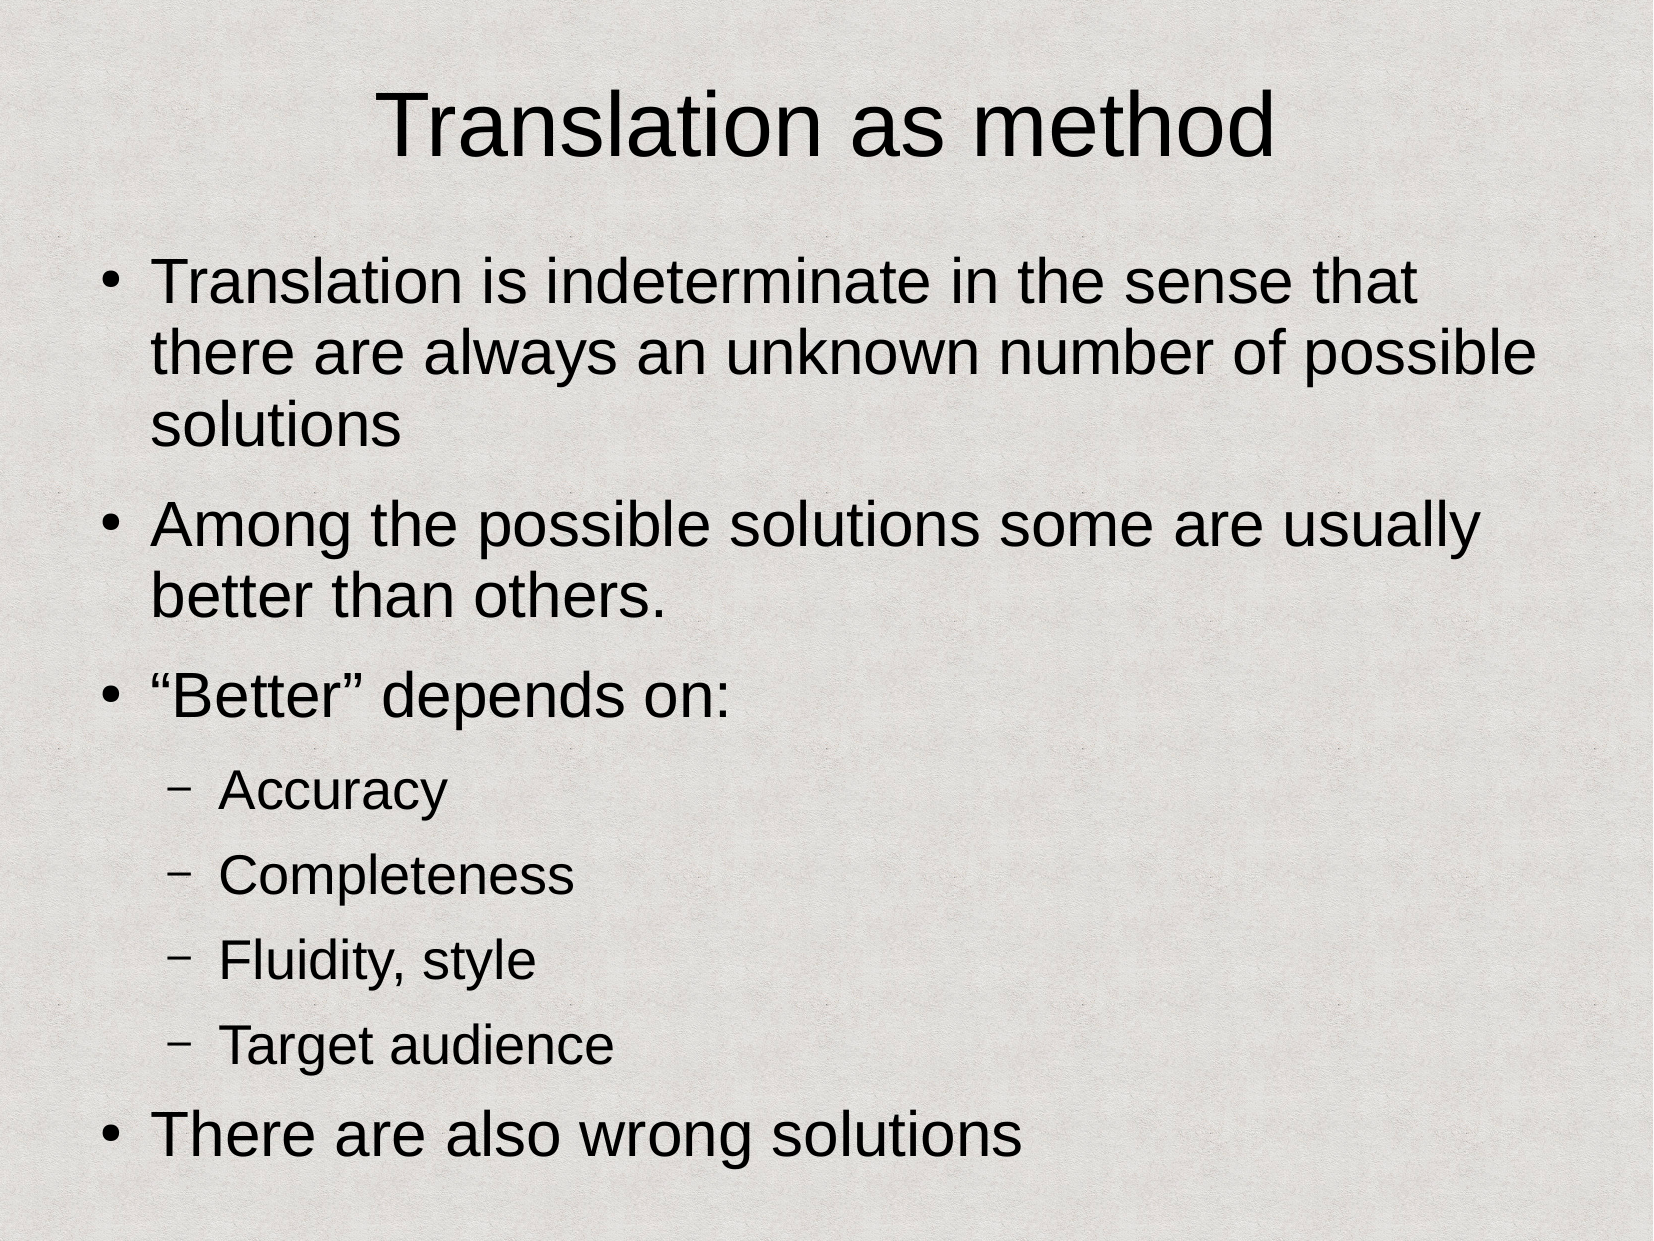

# Translation as method
Translation is indeterminate in the sense that there are always an unknown number of possible solutions
Among the possible solutions some are usually better than others.
“Better” depends on:
Accuracy
Completeness
Fluidity, style
Target audience
There are also wrong solutions